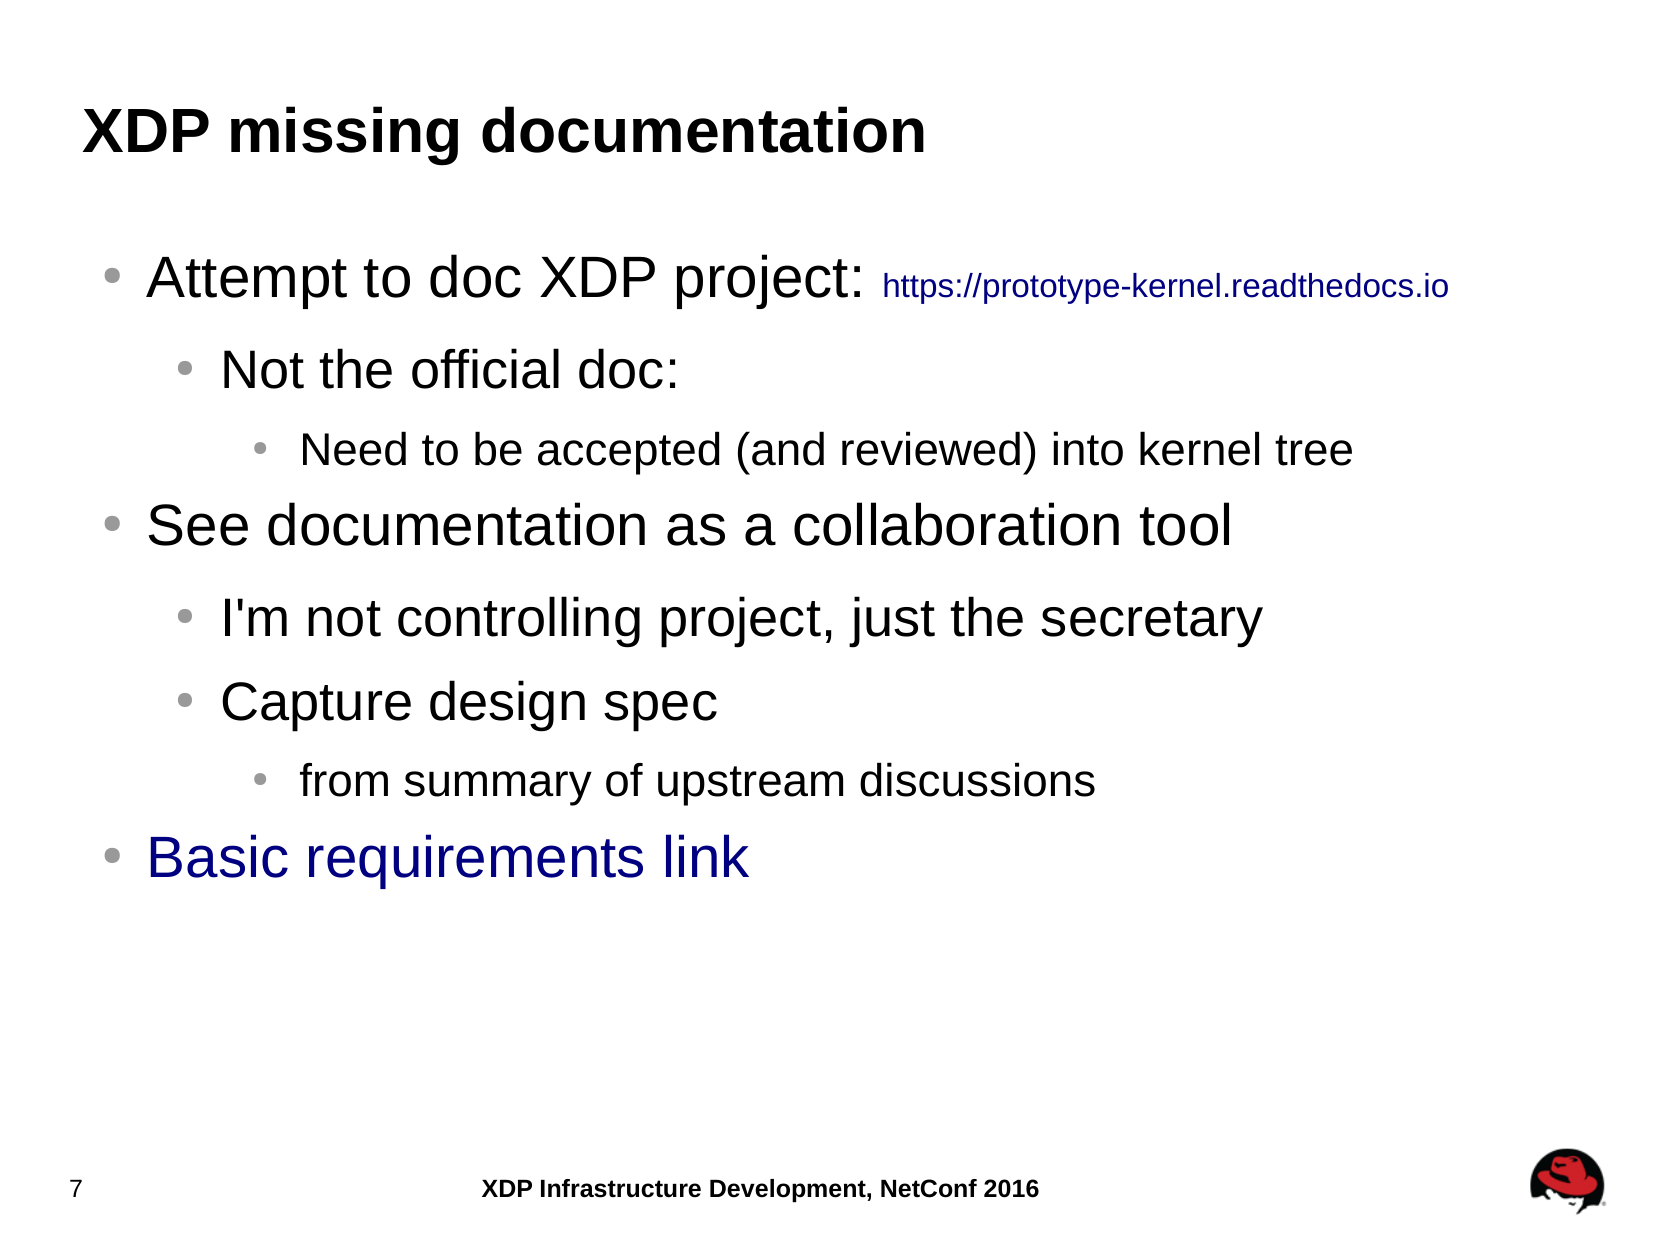

# XDP missing documentation
Attempt to doc XDP project: https://prototype-kernel.readthedocs.io
Not the official doc:
Need to be accepted (and reviewed) into kernel tree
See documentation as a collaboration tool
I'm not controlling project, just the secretary
Capture design spec
from summary of upstream discussions
Basic requirements link